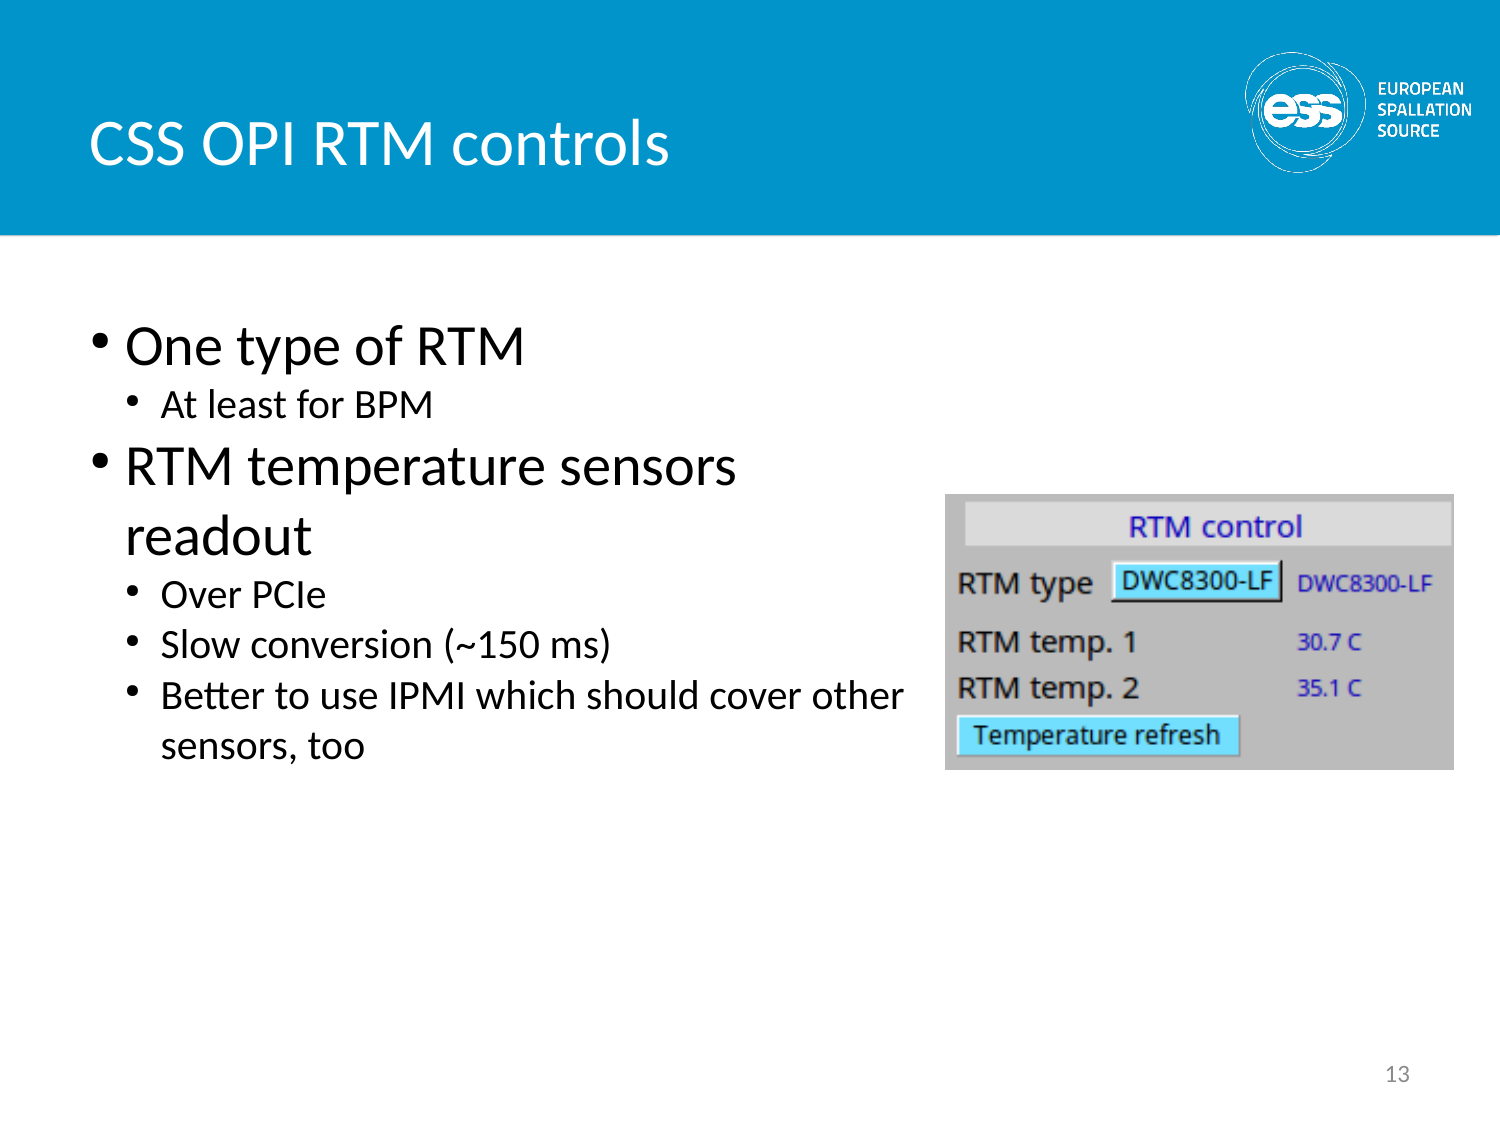

CSS OPI RTM controls
One type of RTM
At least for BPM
RTM temperature sensors readout
Over PCIe
Slow conversion (~150 ms)
Better to use IPMI which should cover other sensors, too